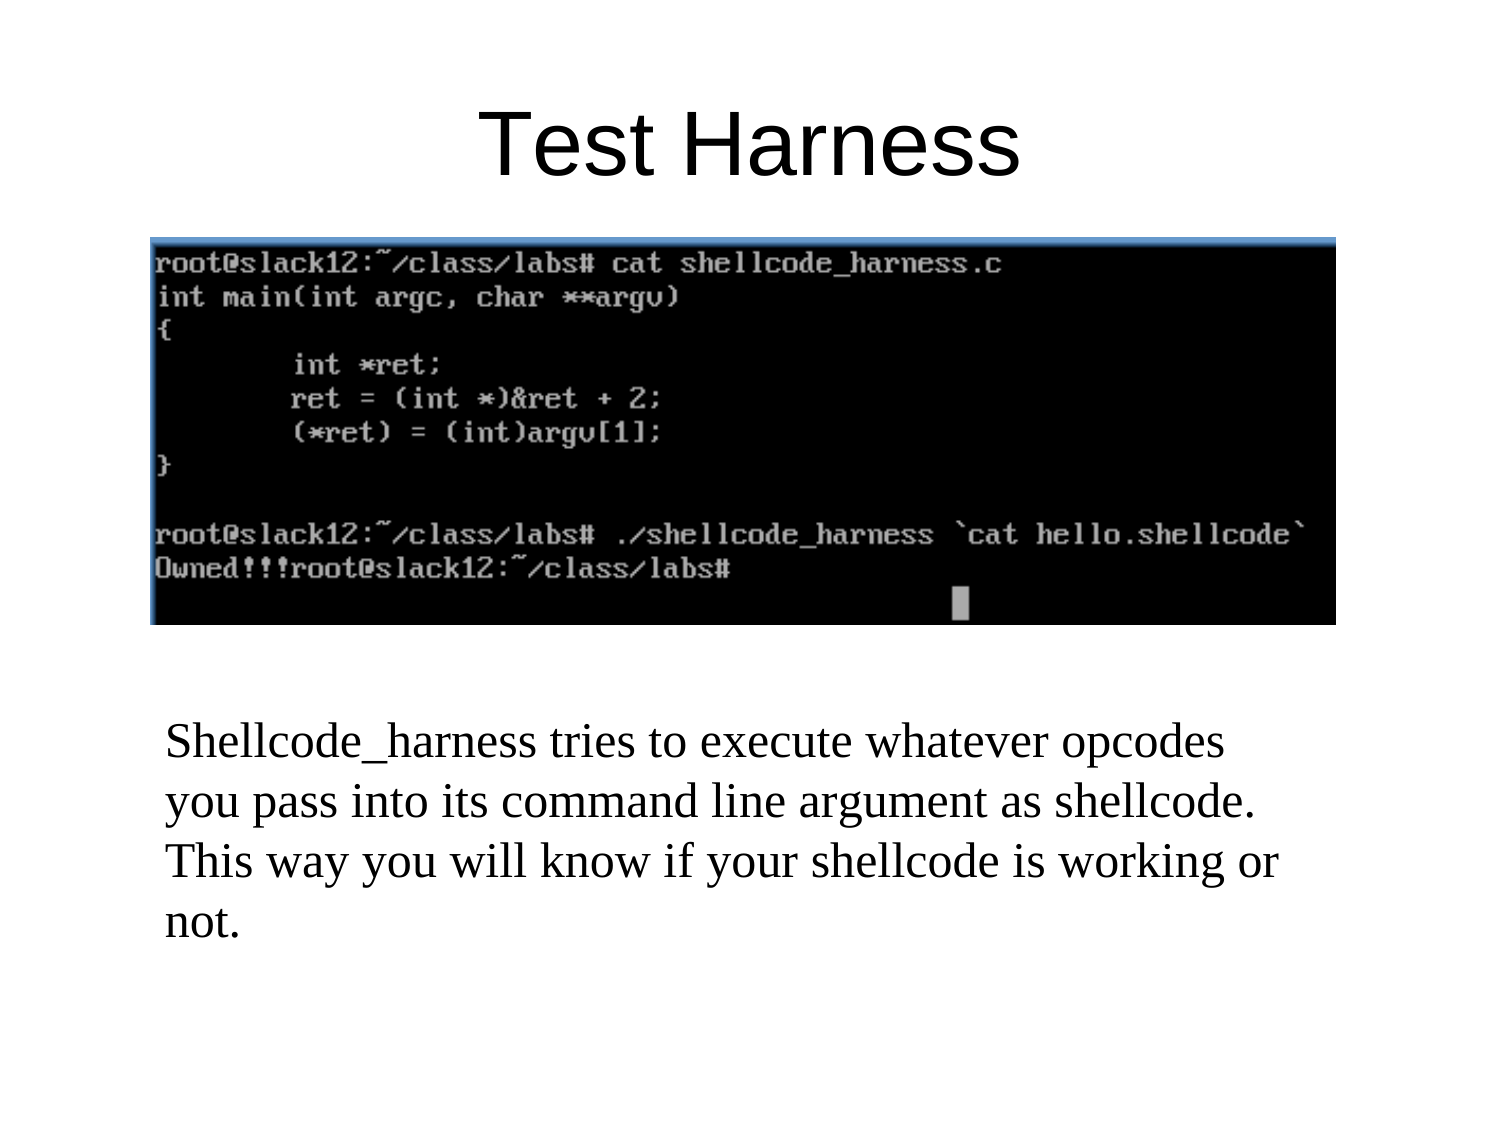

# Test Harness
Shellcode_harness tries to execute whatever opcodes you pass into its command line argument as shellcode. This way you will know if your shellcode is working or not.